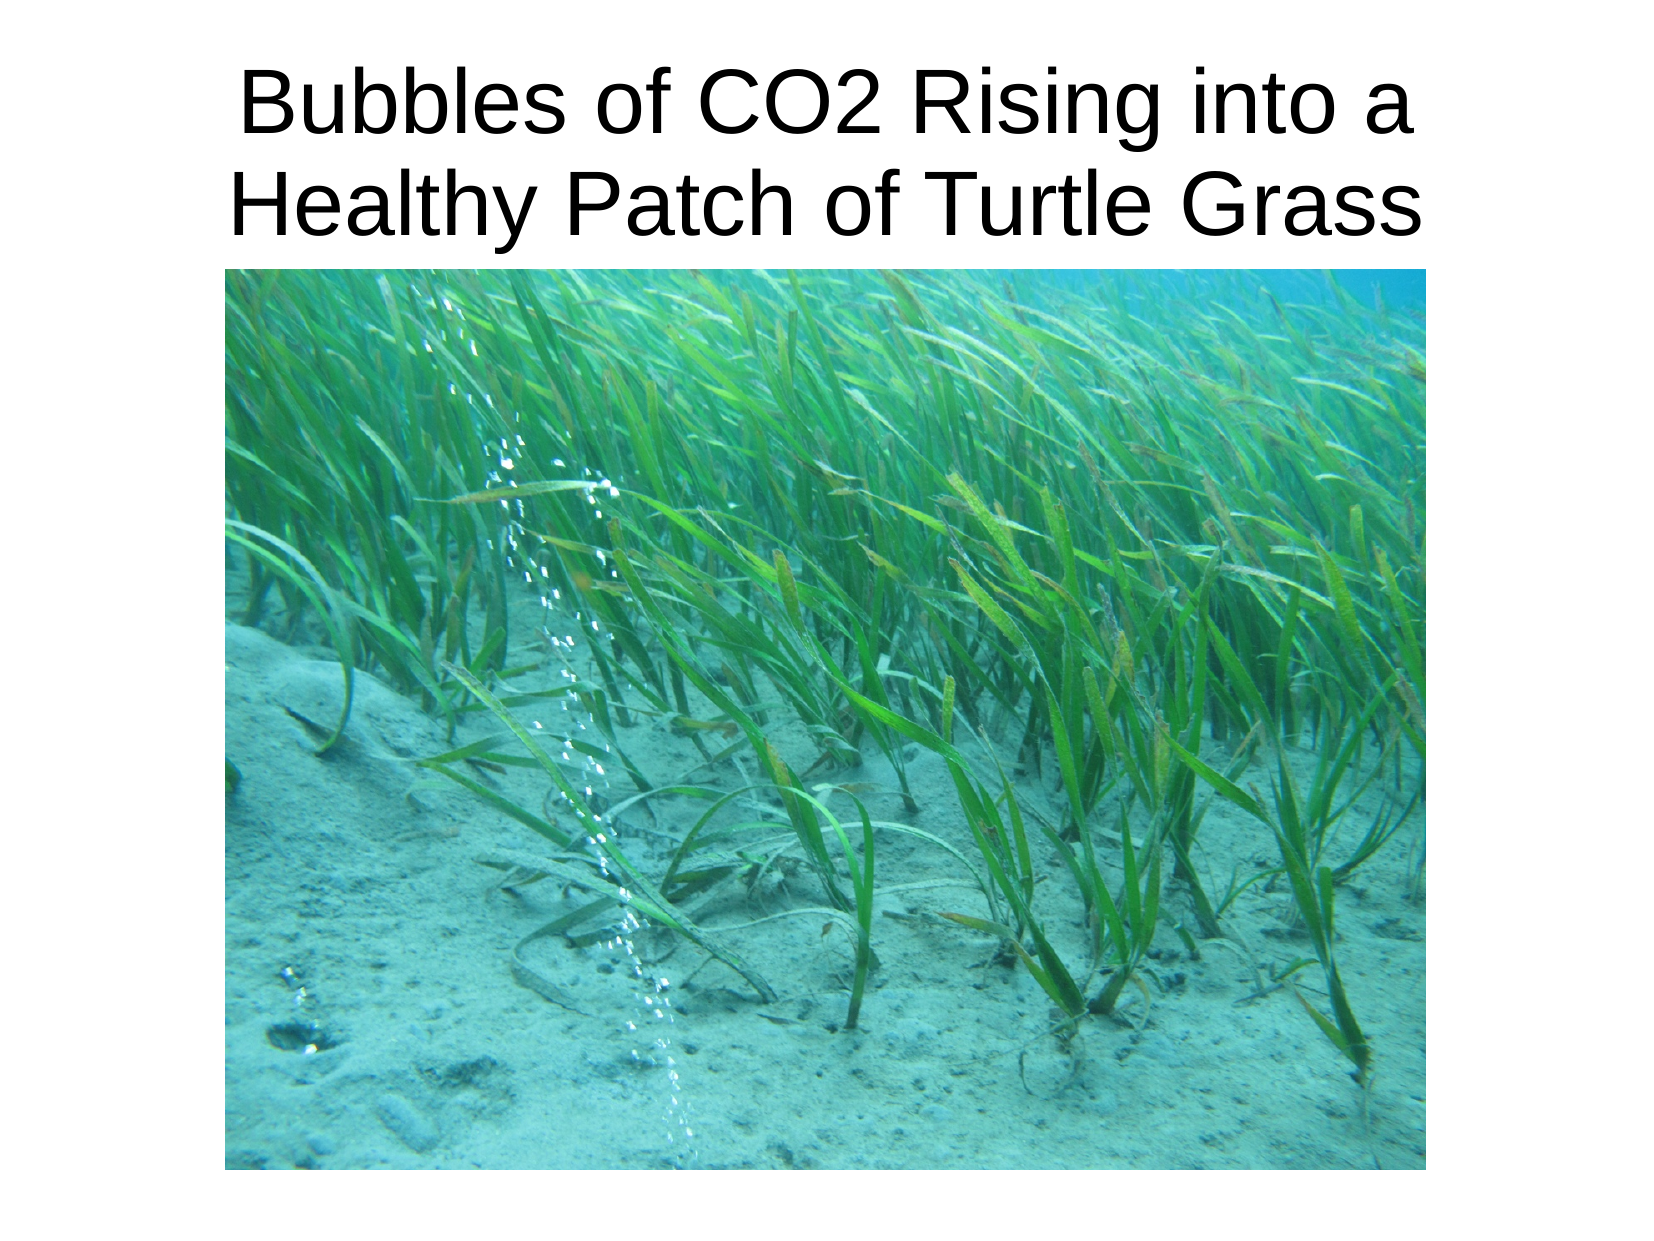

# Bubbles of CO2 Rising into a Healthy Patch of Turtle Grass